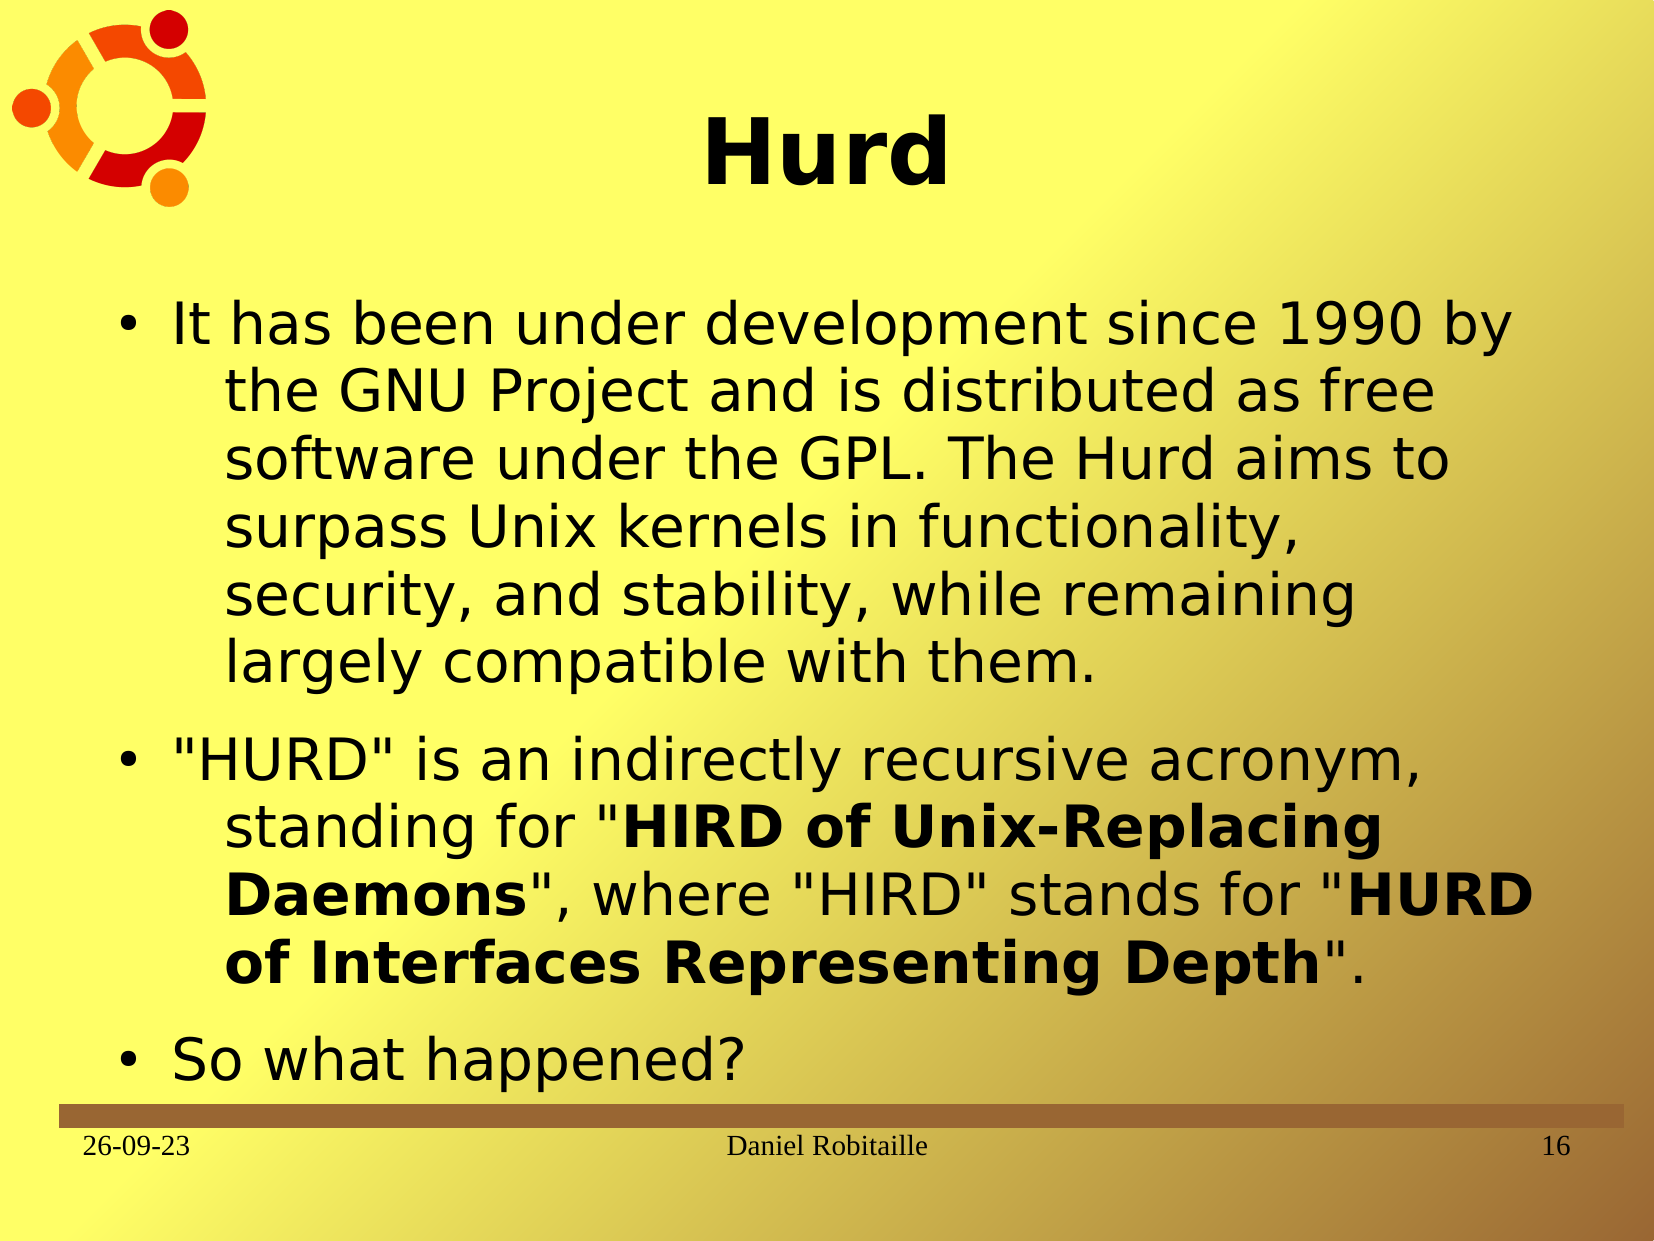

# Hurd
It has been under development since 1990 by the GNU Project and is distributed as free software under the GPL. The Hurd aims to surpass Unix kernels in functionality, security, and stability, while remaining largely compatible with them.
"HURD" is an indirectly recursive acronym, standing for "HIRD of Unix-Replacing Daemons", where "HIRD" stands for "HURD of Interfaces Representing Depth".
So what happened?
Daniel Robitaille
16